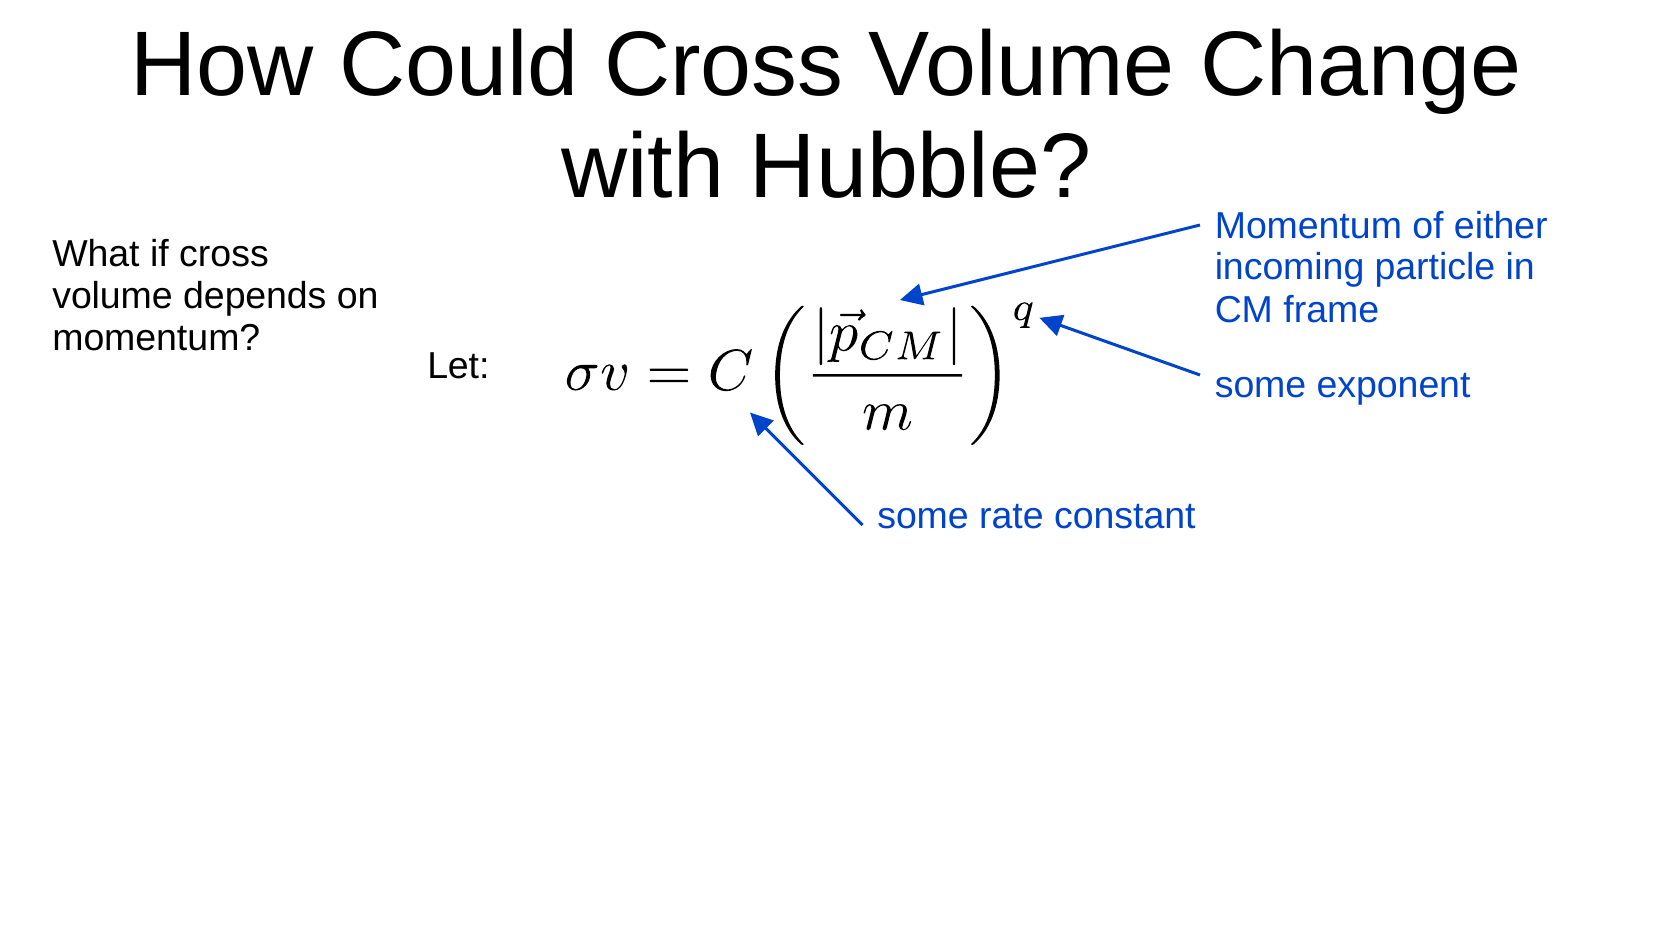

# How Could Cross Volume Change with Hubble?
Momentum of either incoming particle in CM frame
What if cross volume depends on momentum?
Let:
some exponent
some rate constant